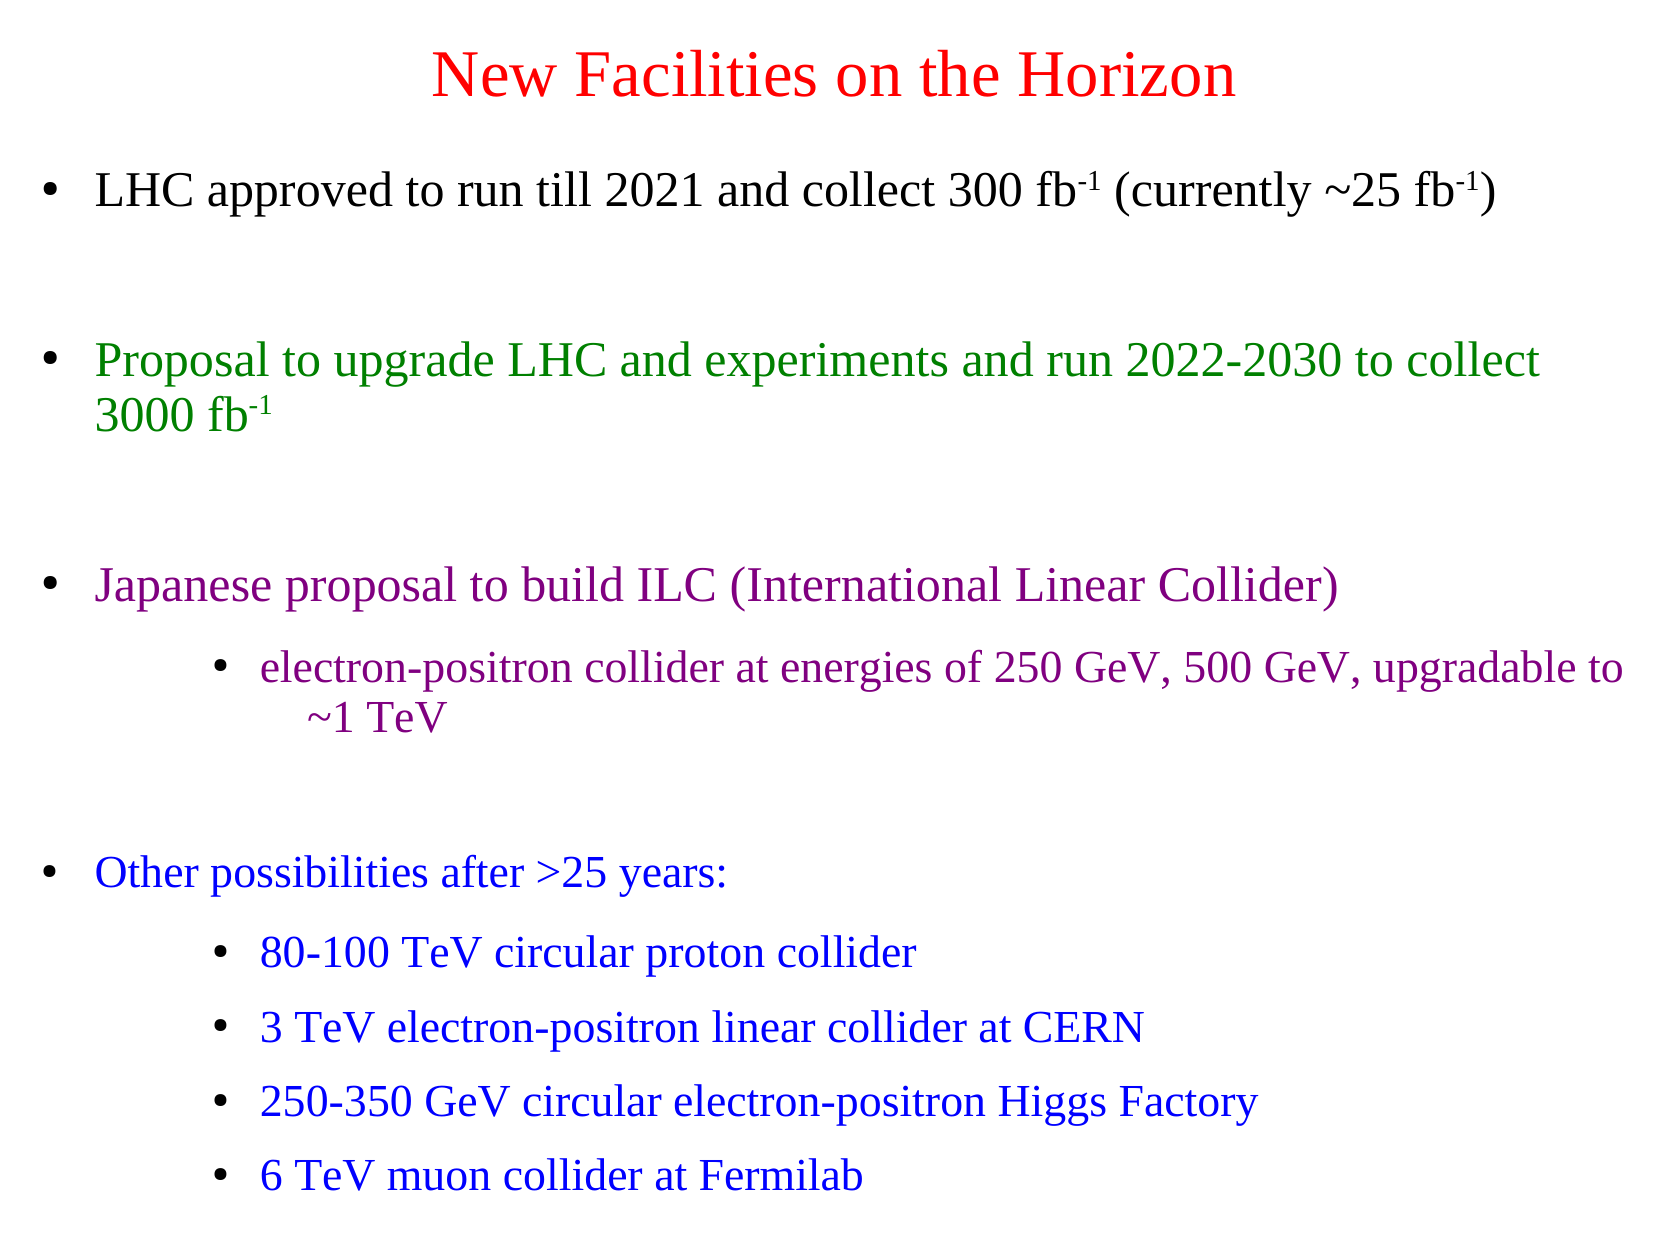

# New Facilities on the Horizon
LHC approved to run till 2021 and collect 300 fb-1 (currently ~25 fb-1)
Proposal to upgrade LHC and experiments and run 2022-2030 to collect 	3000 fb-1
Japanese proposal to build ILC (International Linear Collider)
electron-positron collider at energies of 250 GeV, 500 GeV, upgradable to ~1 TeV
Other possibilities after >25 years:
80-100 TeV circular proton collider
3 TeV electron-positron linear collider at CERN
250-350 GeV circular electron-positron Higgs Factory
6 TeV muon collider at Fermilab